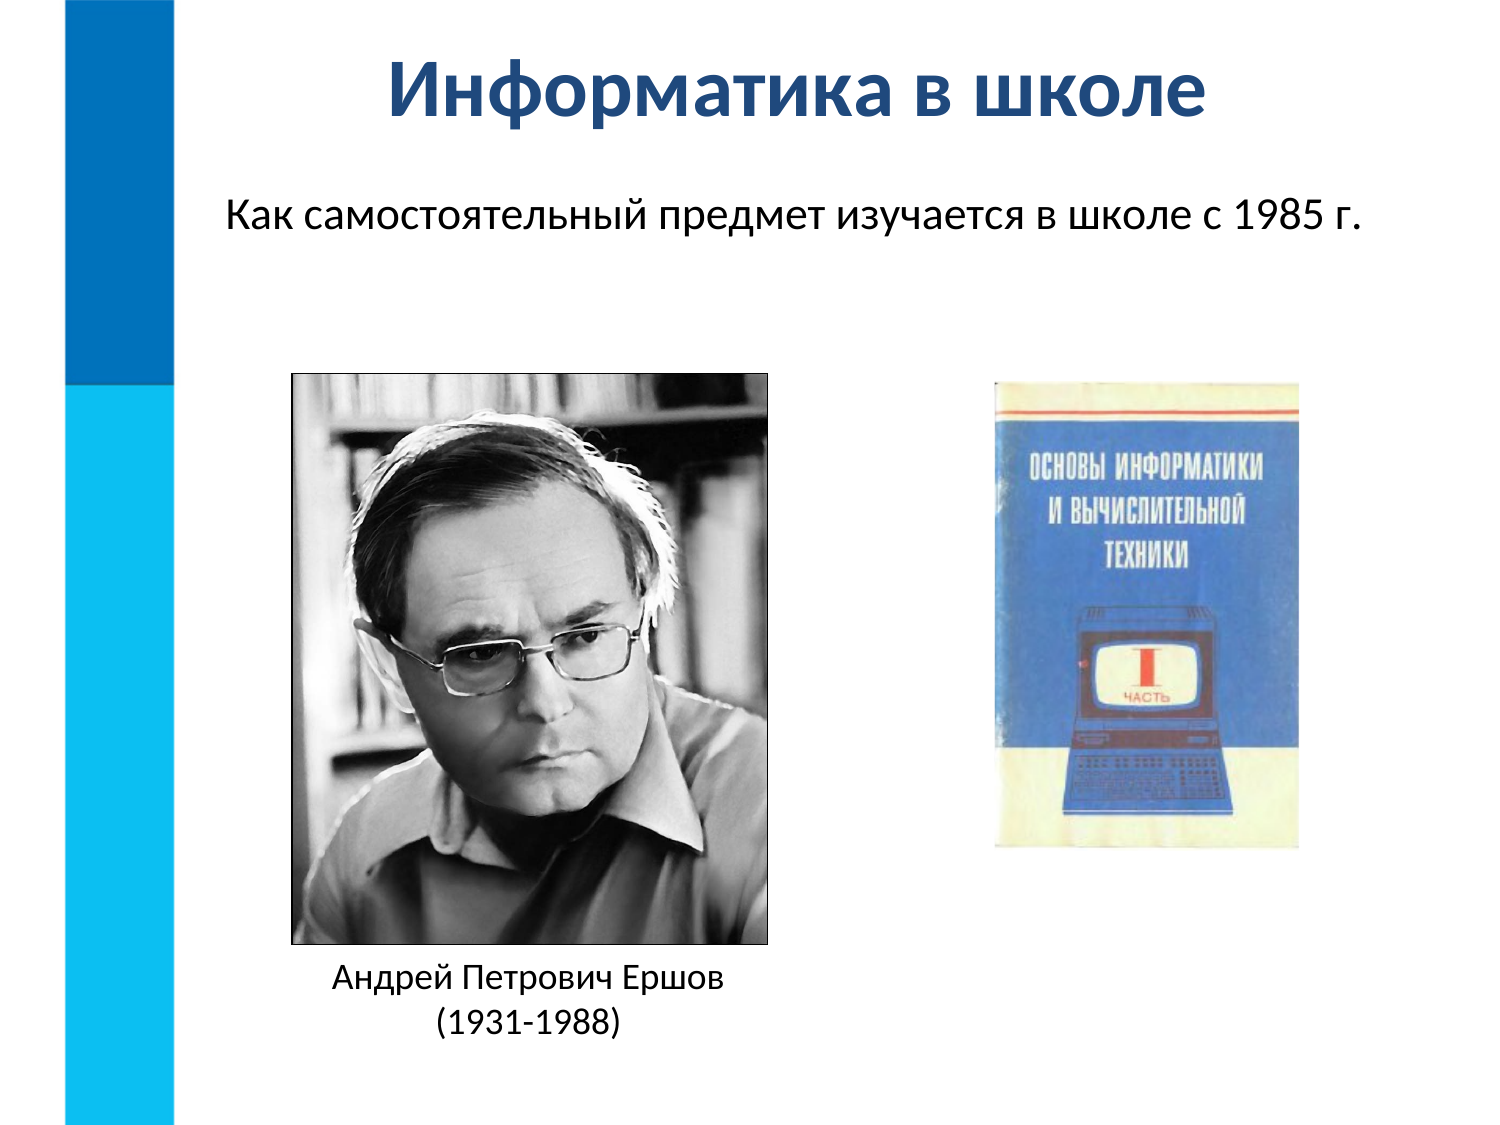

Информатика в школе
Как самостоятельный предмет изучается в школе с 1985 г.
Андрей Петрович Ершов
(1931-1988)